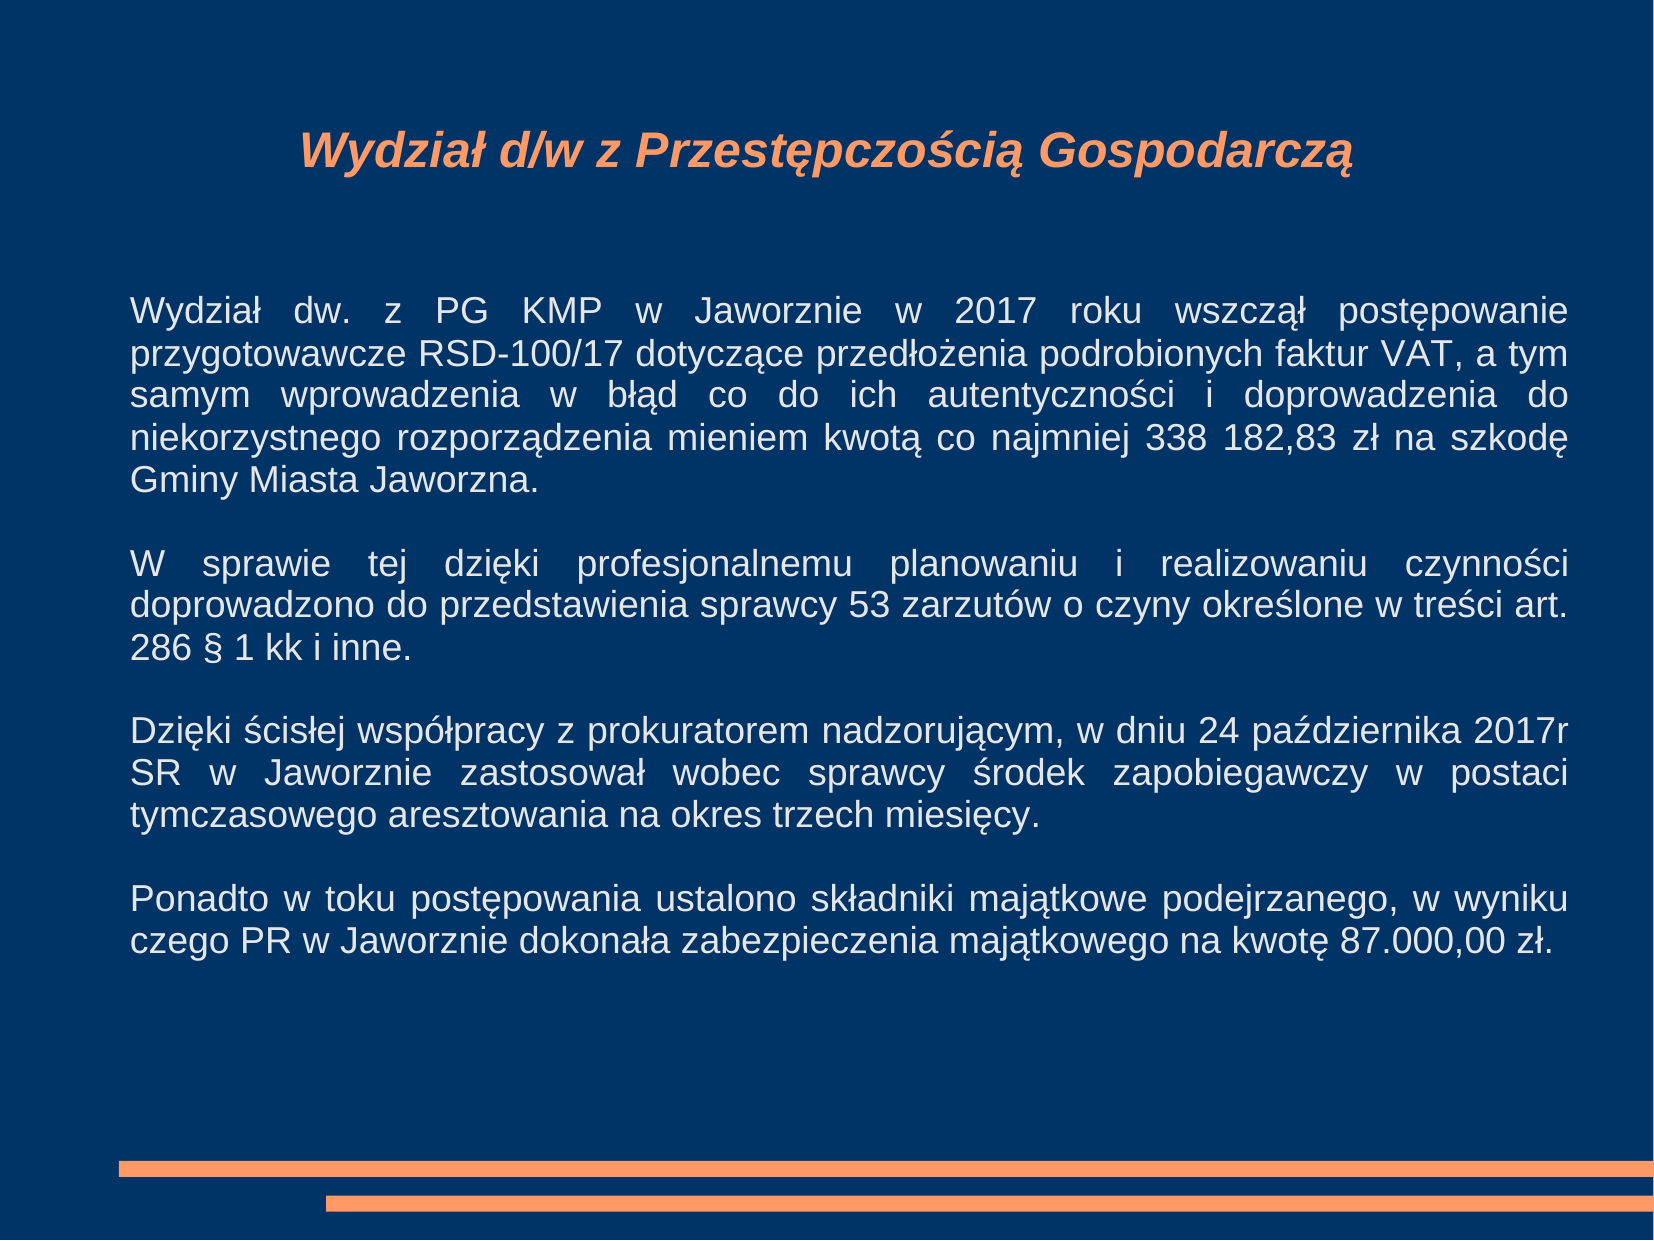

# Wydział d/w z Przestępczością Gospodarczą
Wydział dw. z PG KMP w Jaworznie w 2017 roku wszczął postępowanie przygotowawcze RSD-100/17 dotyczące przedłożenia podrobionych faktur VAT, a tym samym wprowadzenia w błąd co do ich autentyczności i doprowadzenia do niekorzystnego rozporządzenia mieniem kwotą co najmniej 338 182,83 zł na szkodę Gminy Miasta Jaworzna.
W sprawie tej dzięki profesjonalnemu planowaniu i realizowaniu czynności doprowadzono do przedstawienia sprawcy 53 zarzutów o czyny określone w treści art. 286 § 1 kk i inne.
Dzięki ścisłej współpracy z prokuratorem nadzorującym, w dniu 24 października 2017r SR w Jaworznie zastosował wobec sprawcy środek zapobiegawczy w postaci tymczasowego aresztowania na okres trzech miesięcy.
Ponadto w toku postępowania ustalono składniki majątkowe podejrzanego, w wyniku czego PR w Jaworznie dokonała zabezpieczenia majątkowego na kwotę 87.000,00 zł.